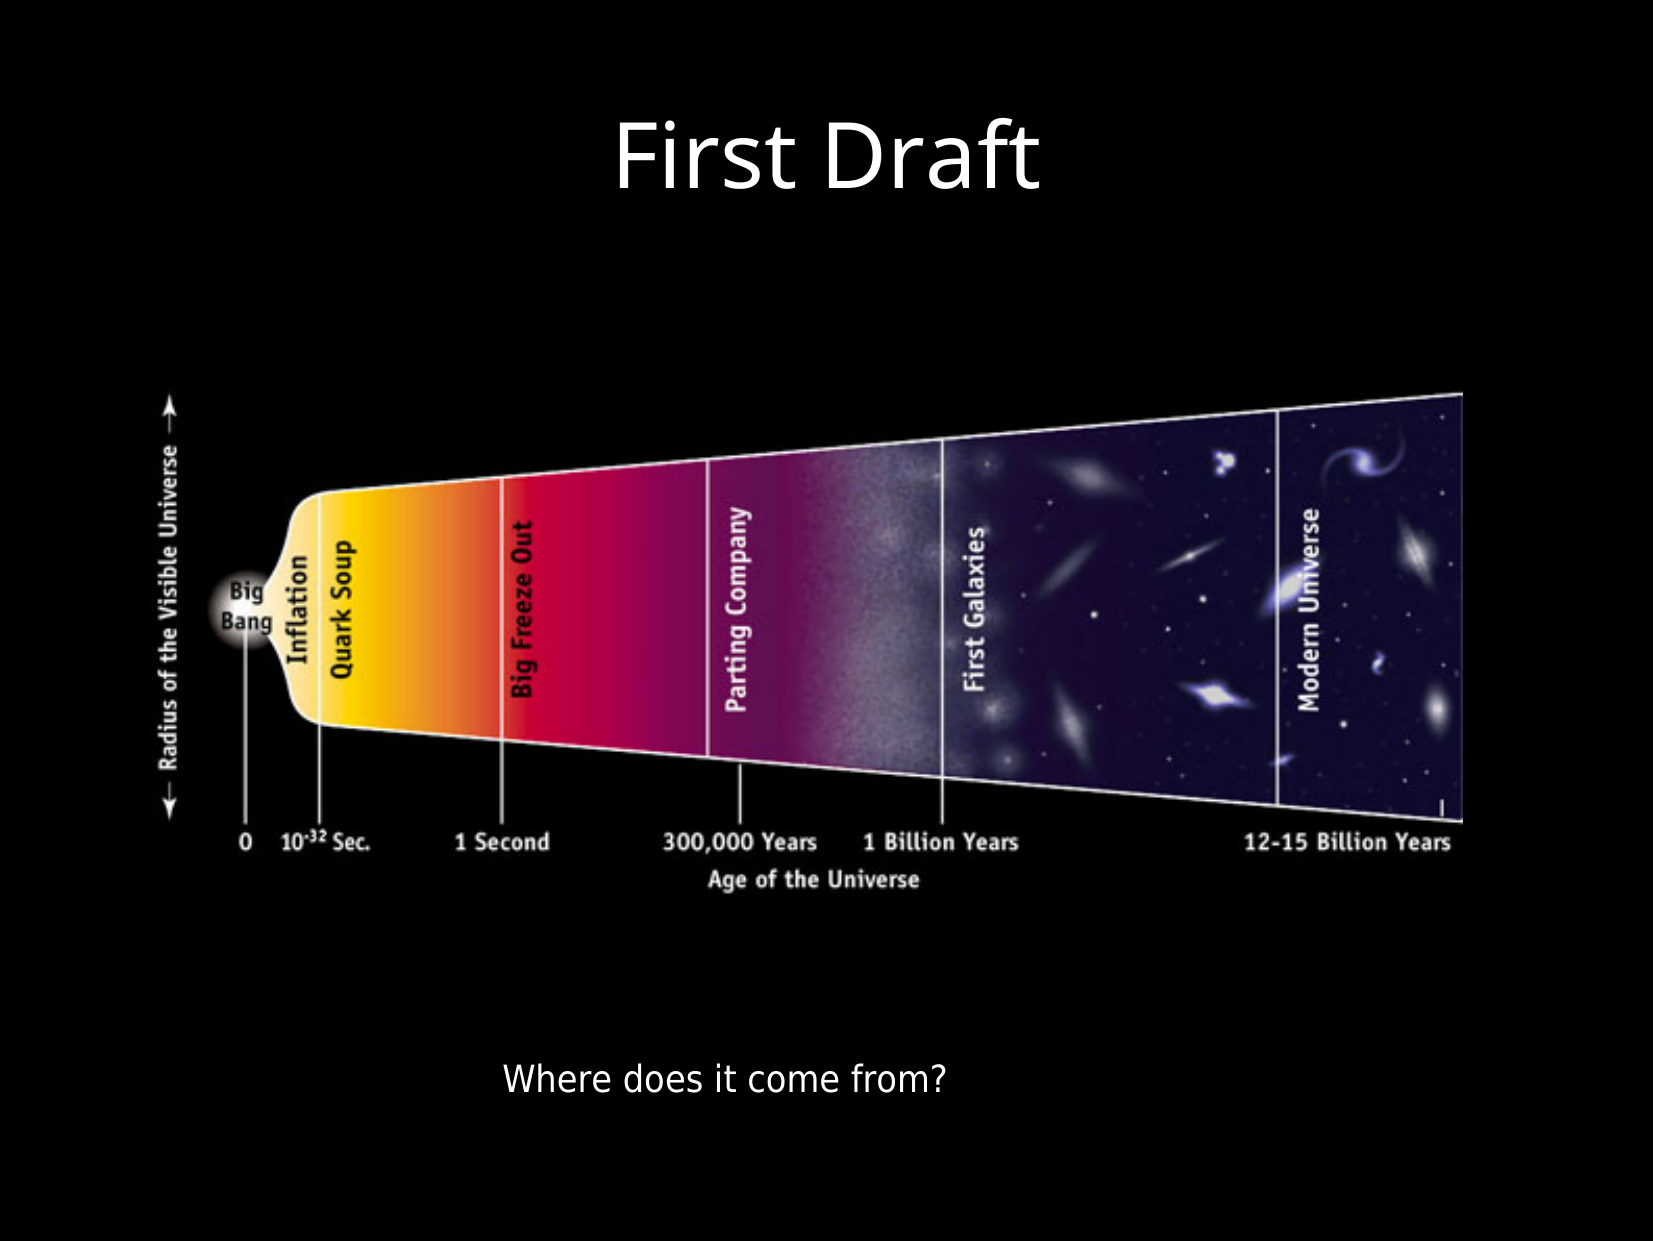

# First Draft
Where does it come from?